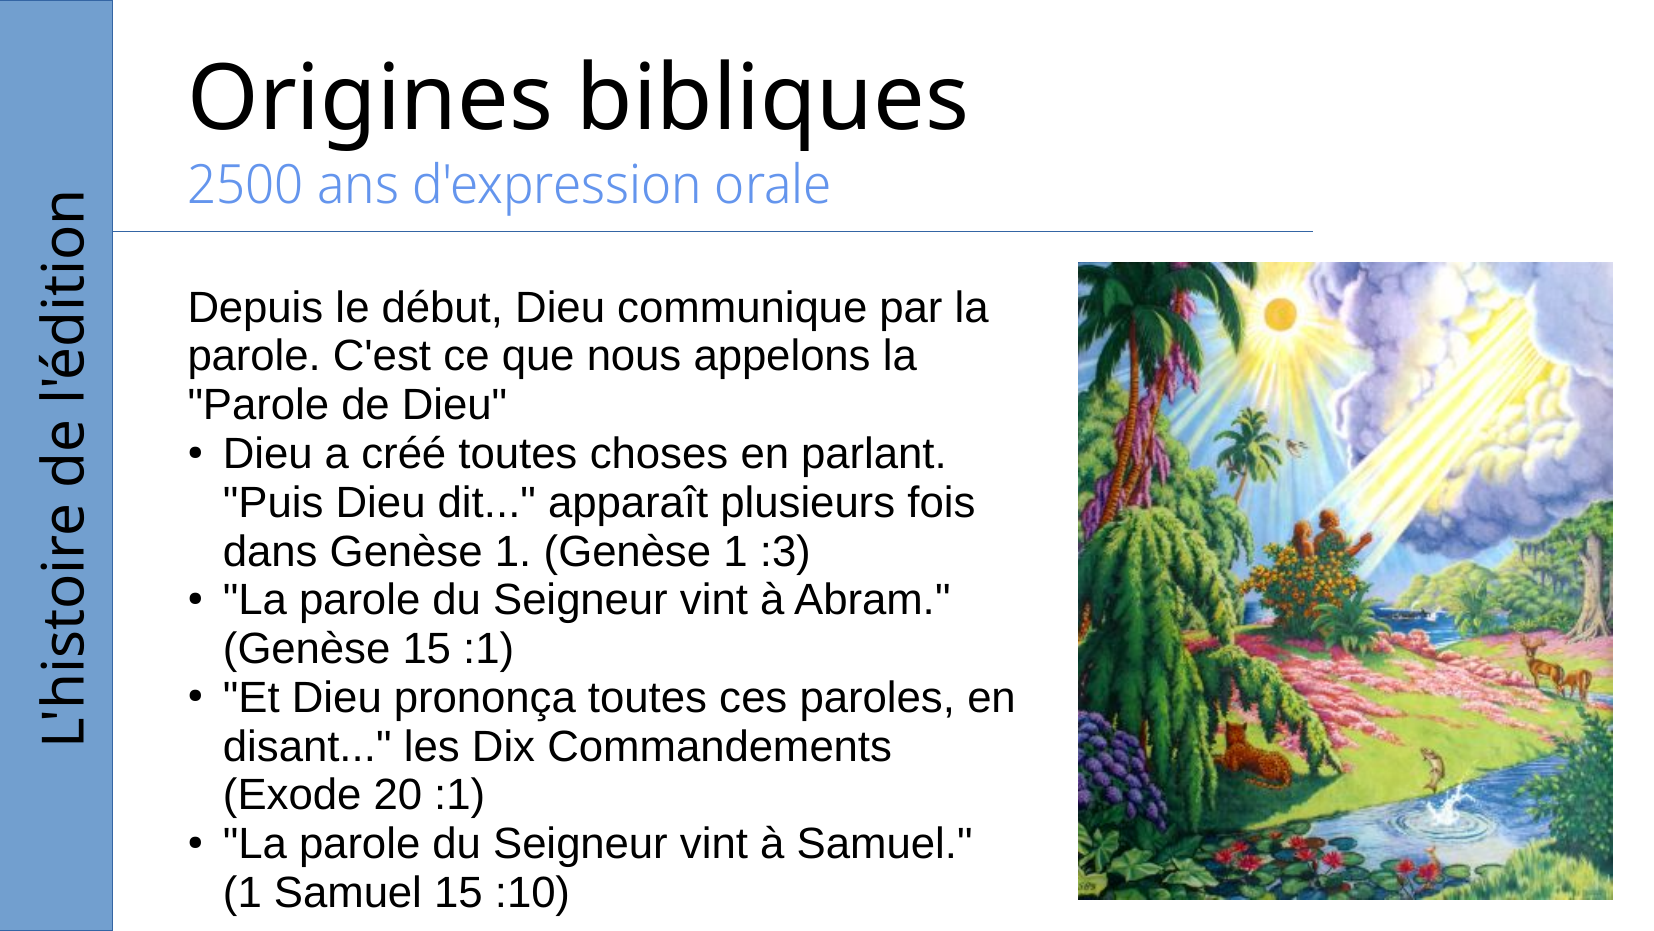

# Origines bibliques
2500 ans d'expression orale
Depuis le début, Dieu communique par la parole. C'est ce que nous appelons la "Parole de Dieu"
Dieu a créé toutes choses en parlant. "Puis Dieu dit..." apparaît plusieurs fois dans Genèse 1. (Genèse 1 :3)
"La parole du Seigneur vint à Abram." (Genèse 15 :1)
"Et Dieu prononça toutes ces paroles, en disant..." les Dix Commandements (Exode 20 :1)
"La parole du Seigneur vint à Samuel." (1 Samuel 15 :10)
L'histoire de l'édition